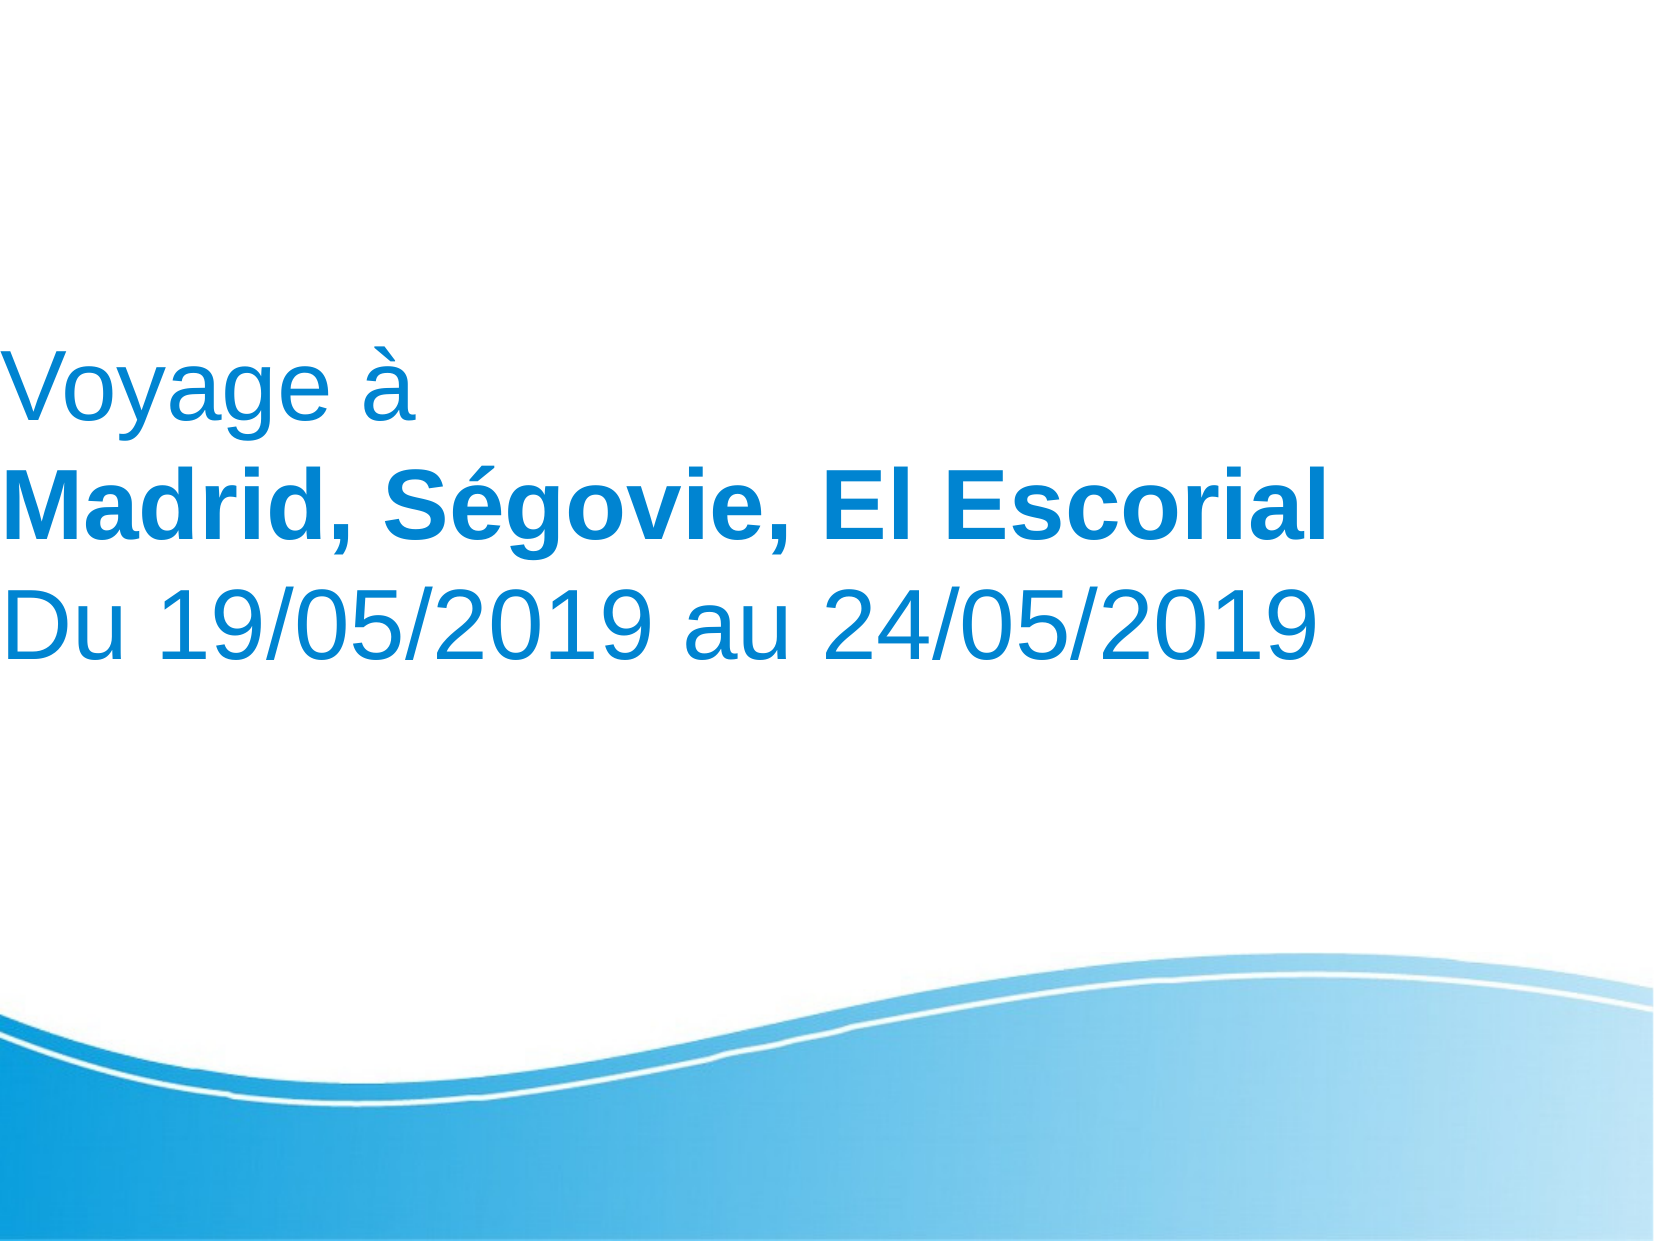

# Voyage à Madrid, Ségovie, El Escorial Du 19/05/2019 au 24/05/2019